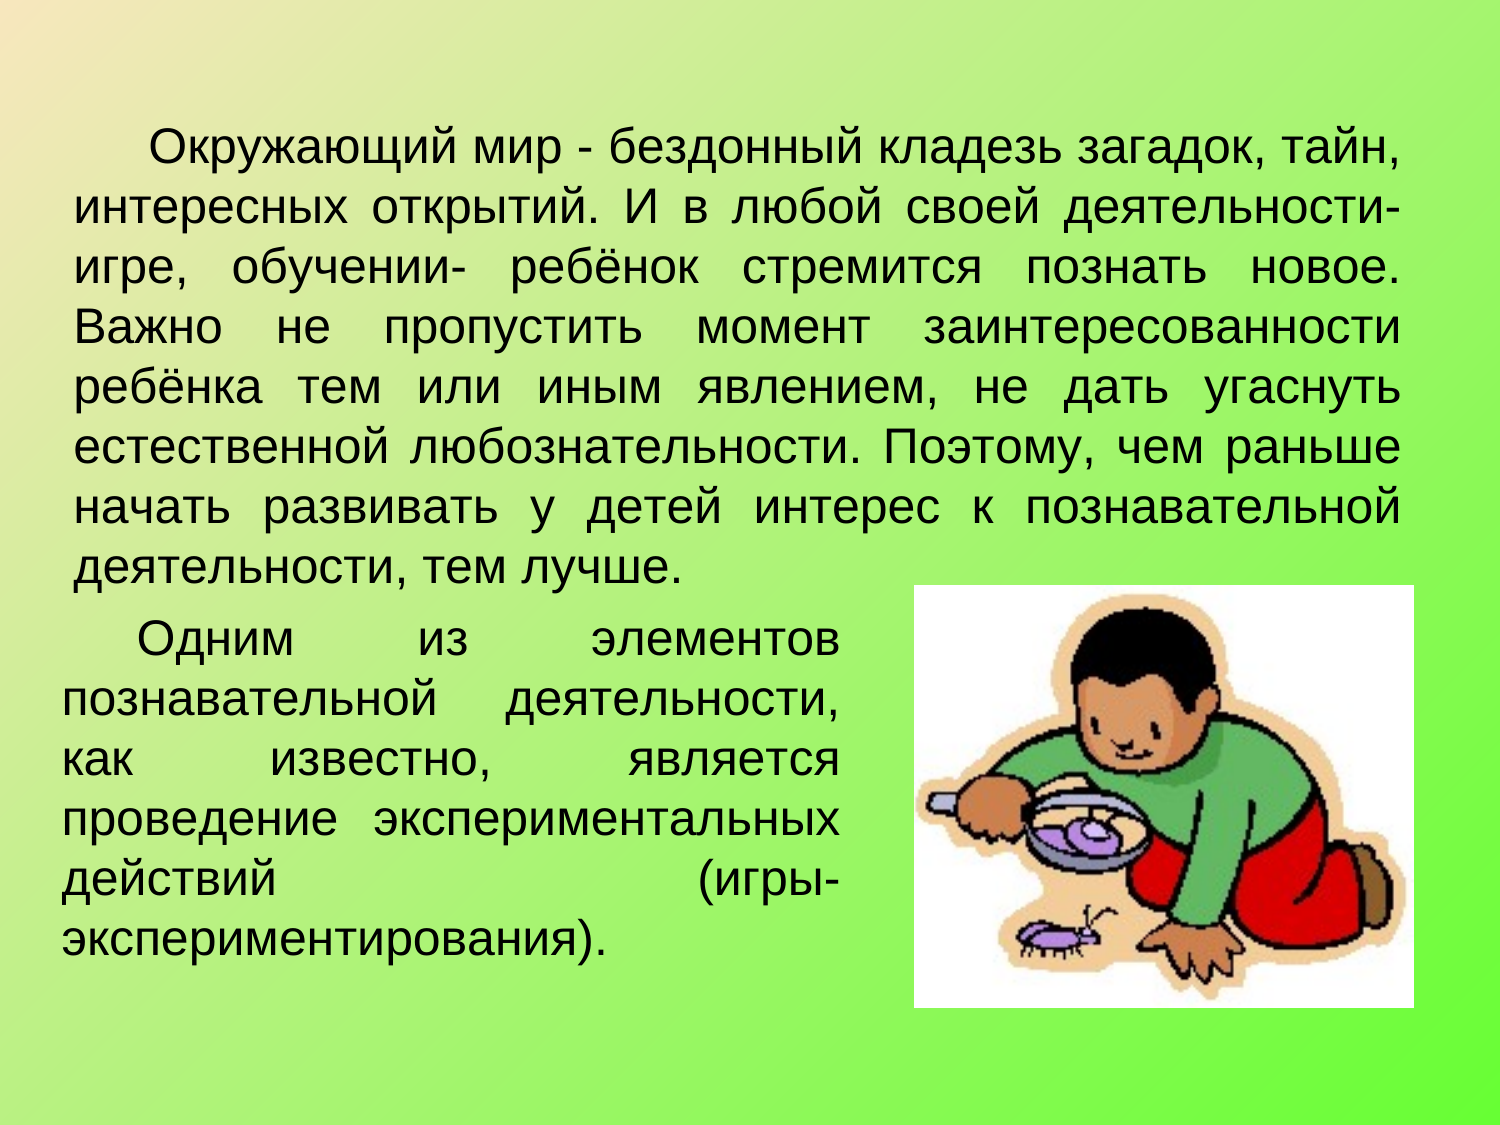

Окружающий мир - бездонный кладезь загадок, тайн, интересных открытий. И в любой своей деятельности- игре, обучении- ребёнок стремится познать новое. Важно не пропустить момент заинтересованности ребёнка тем или иным явлением, не дать угаснуть естественной любознательности. Поэтому, чем раньше начать развивать у детей интерес к познавательной деятельности, тем лучше.
Одним из элементов познавательной деятельности, как известно, является проведение экспериментальных действий (игры-экспериментирования).